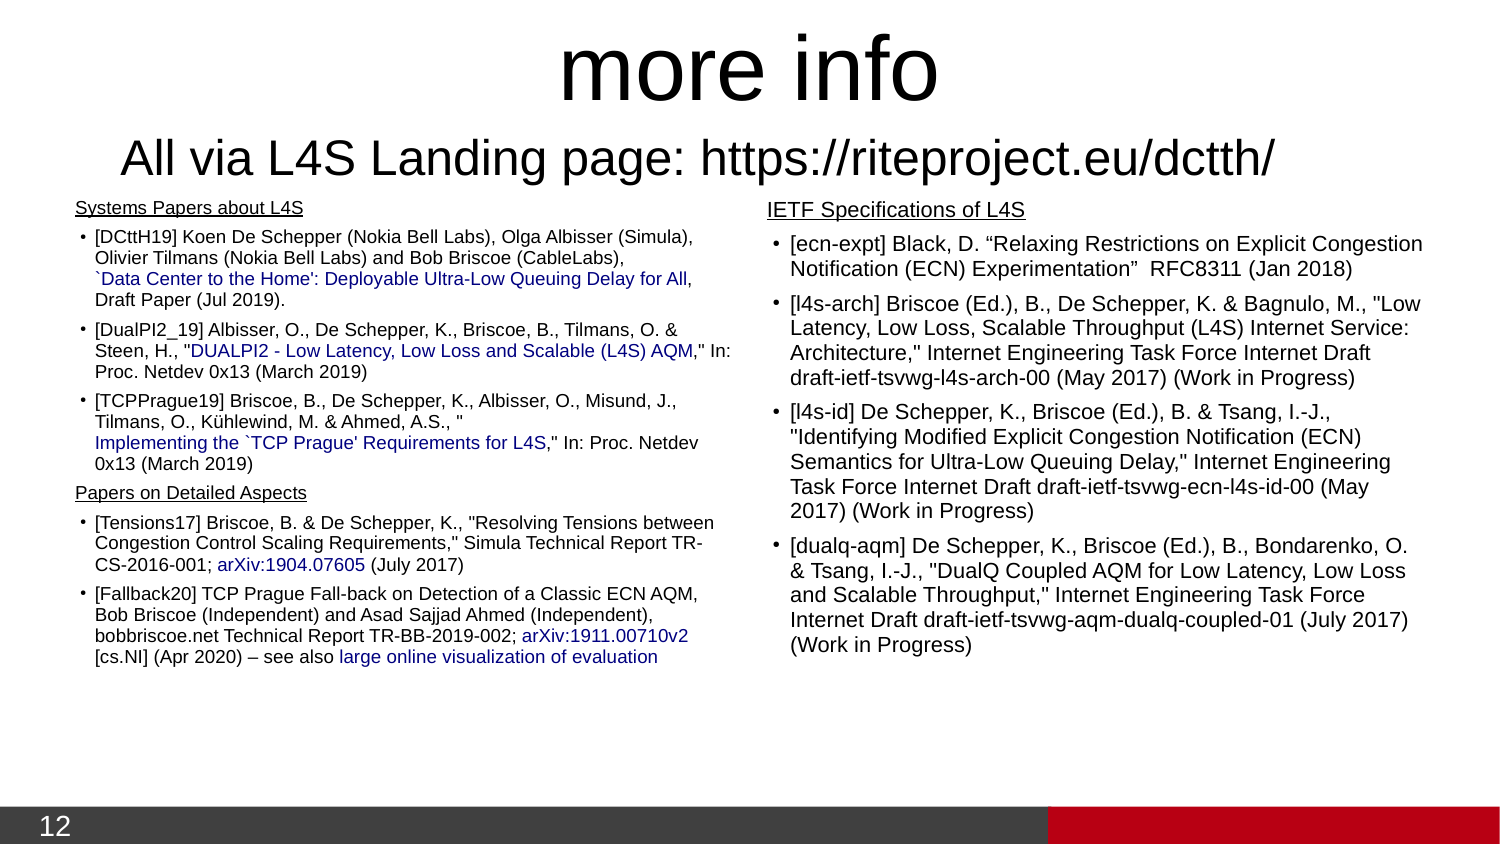

# more info
All via L4S Landing page: https://riteproject.eu/dctth/
Systems Papers about L4S
[DCttH19] Koen De Schepper (Nokia Bell Labs), Olga Albisser (Simula), Olivier Tilmans (Nokia Bell Labs) and Bob Briscoe (CableLabs), `Data Center to the Home': Deployable Ultra-Low Queuing Delay for All, Draft Paper (Jul 2019).
[DualPI2_19] Albisser, O., De Schepper, K., Briscoe, B., Tilmans, O. & Steen, H., "DUALPI2 - Low Latency, Low Loss and Scalable (L4S) AQM," In: Proc. Netdev 0x13 (March 2019)
[TCPPrague19] Briscoe, B., De Schepper, K., Albisser, O., Misund, J., Tilmans, O., Kühlewind, M. & Ahmed, A.S., "Implementing the `TCP Prague' Requirements for L4S," In: Proc. Netdev 0x13 (March 2019)
Papers on Detailed Aspects
[Tensions17] Briscoe, B. & De Schepper, K., "Resolving Tensions between Congestion Control Scaling Requirements," Simula Technical Report TR-CS-2016-001; arXiv:1904.07605 (July 2017)
[Fallback20] TCP Prague Fall-back on Detection of a Classic ECN AQM, Bob Briscoe (Independent) and Asad Sajjad Ahmed (Independent), bobbriscoe.net Technical Report TR-BB-2019-002; arXiv:1911.00710v2 [cs.NI] (Apr 2020) – see also large online visualization of evaluation
IETF Specifications of L4S
[ecn-expt] Black, D. “Relaxing Restrictions on Explicit Congestion Notification (ECN) Experimentation” RFC8311 (Jan 2018)
[l4s-arch] Briscoe (Ed.), B., De Schepper, K. & Bagnulo, M., "Low Latency, Low Loss, Scalable Throughput (L4S) Internet Service: Architecture," Internet Engineering Task Force Internet Draft draft-ietf-tsvwg-l4s-arch-00 (May 2017) (Work in Progress)
[l4s-id] De Schepper, K., Briscoe (Ed.), B. & Tsang, I.-J., "Identifying Modified Explicit Congestion Notification (ECN) Semantics for Ultra-Low Queuing Delay," Internet Engineering Task Force Internet Draft draft-ietf-tsvwg-ecn-l4s-id-00 (May 2017) (Work in Progress)
[dualq-aqm] De Schepper, K., Briscoe (Ed.), B., Bondarenko, O. & Tsang, I.-J., "DualQ Coupled AQM for Low Latency, Low Loss and Scalable Throughput," Internet Engineering Task Force Internet Draft draft-ietf-tsvwg-aqm-dualq-coupled-01 (July 2017) (Work in Progress)
12